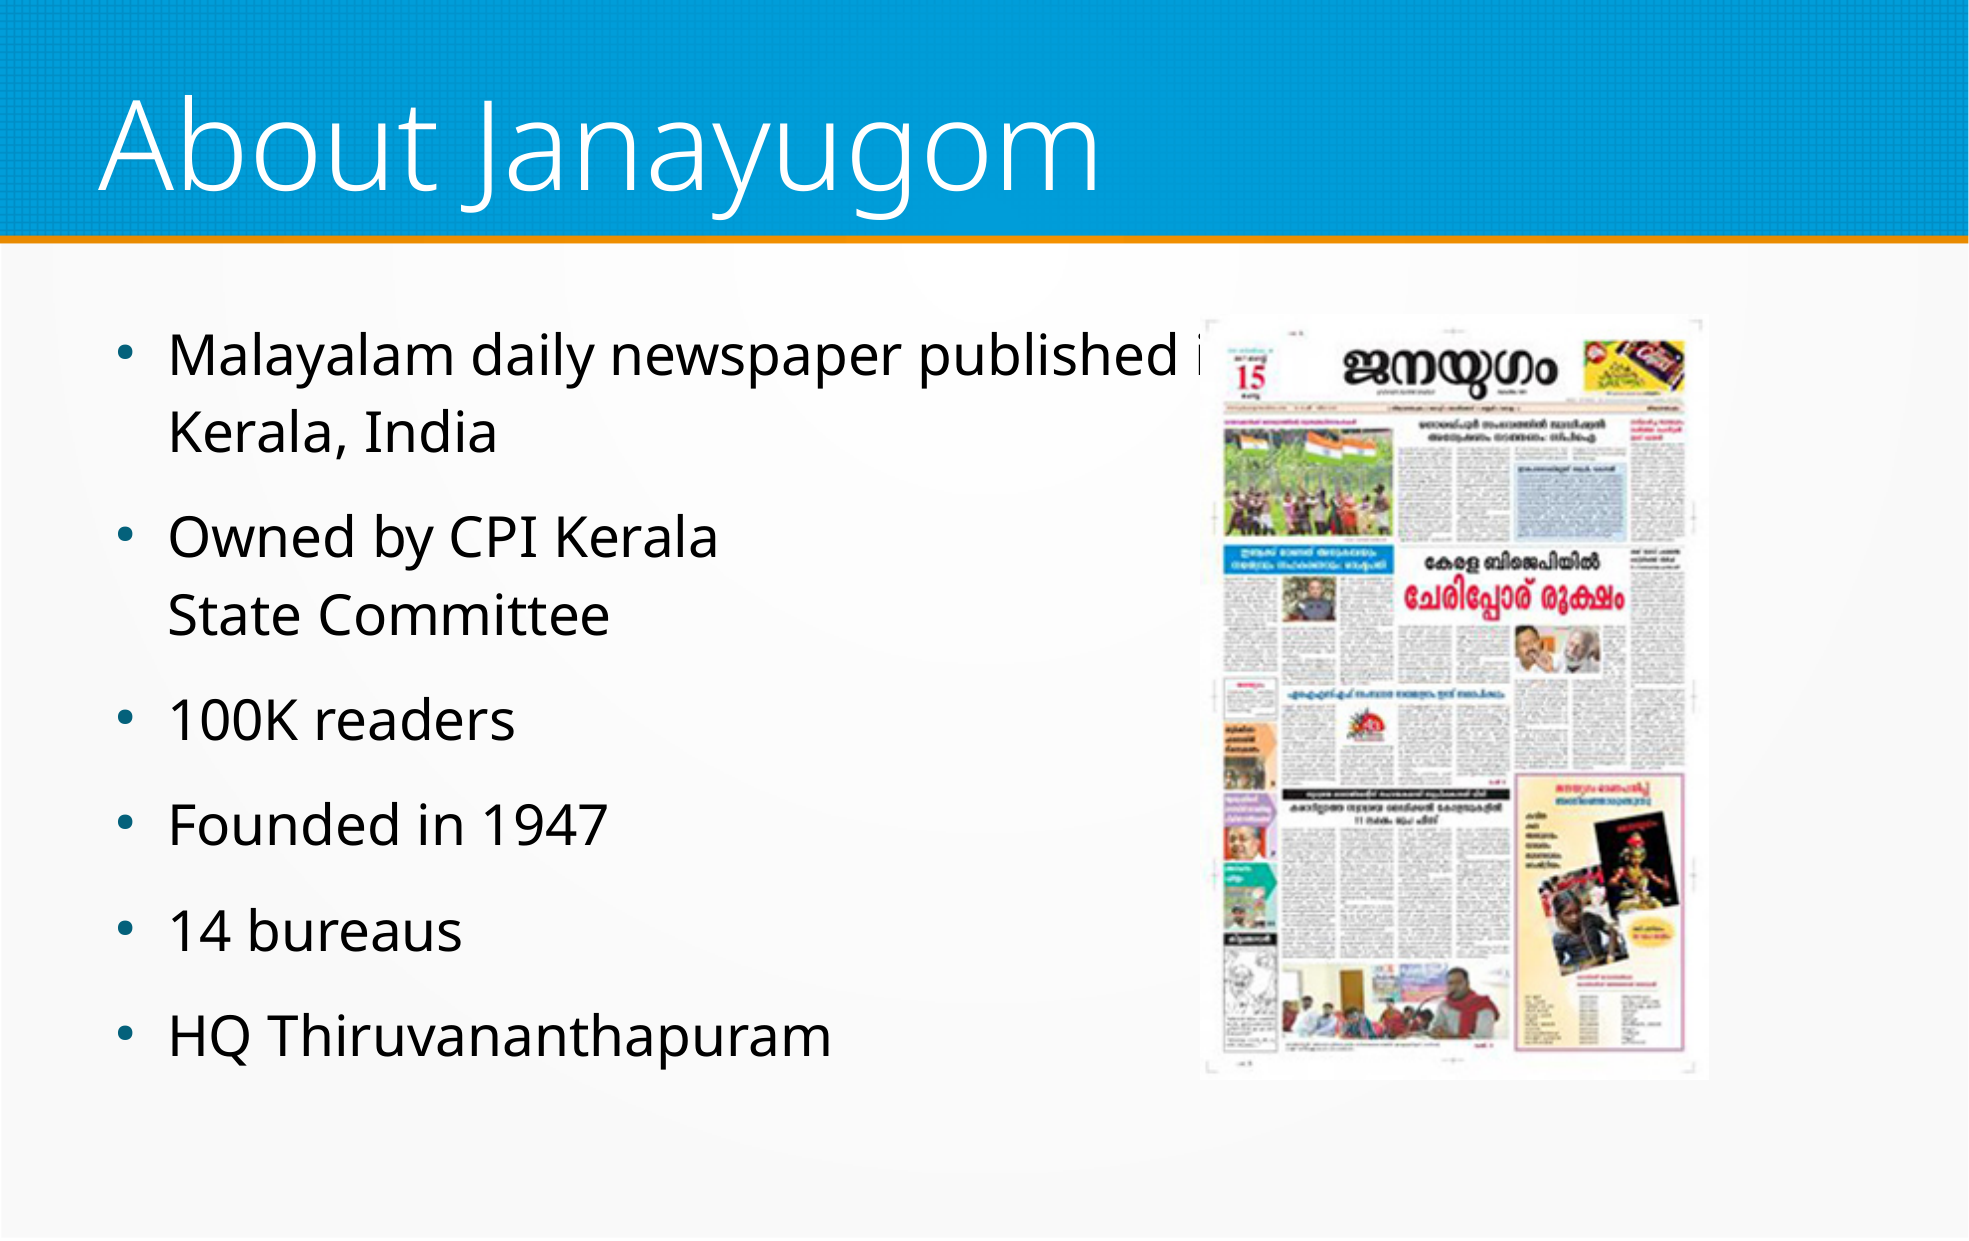

# About Janayugom
Malayalam daily newspaper published in Kerala, India
Owned by CPI Kerala
State Committee
100K readers
Founded in 1947
14 bureaus
HQ Thiruvananthapuram